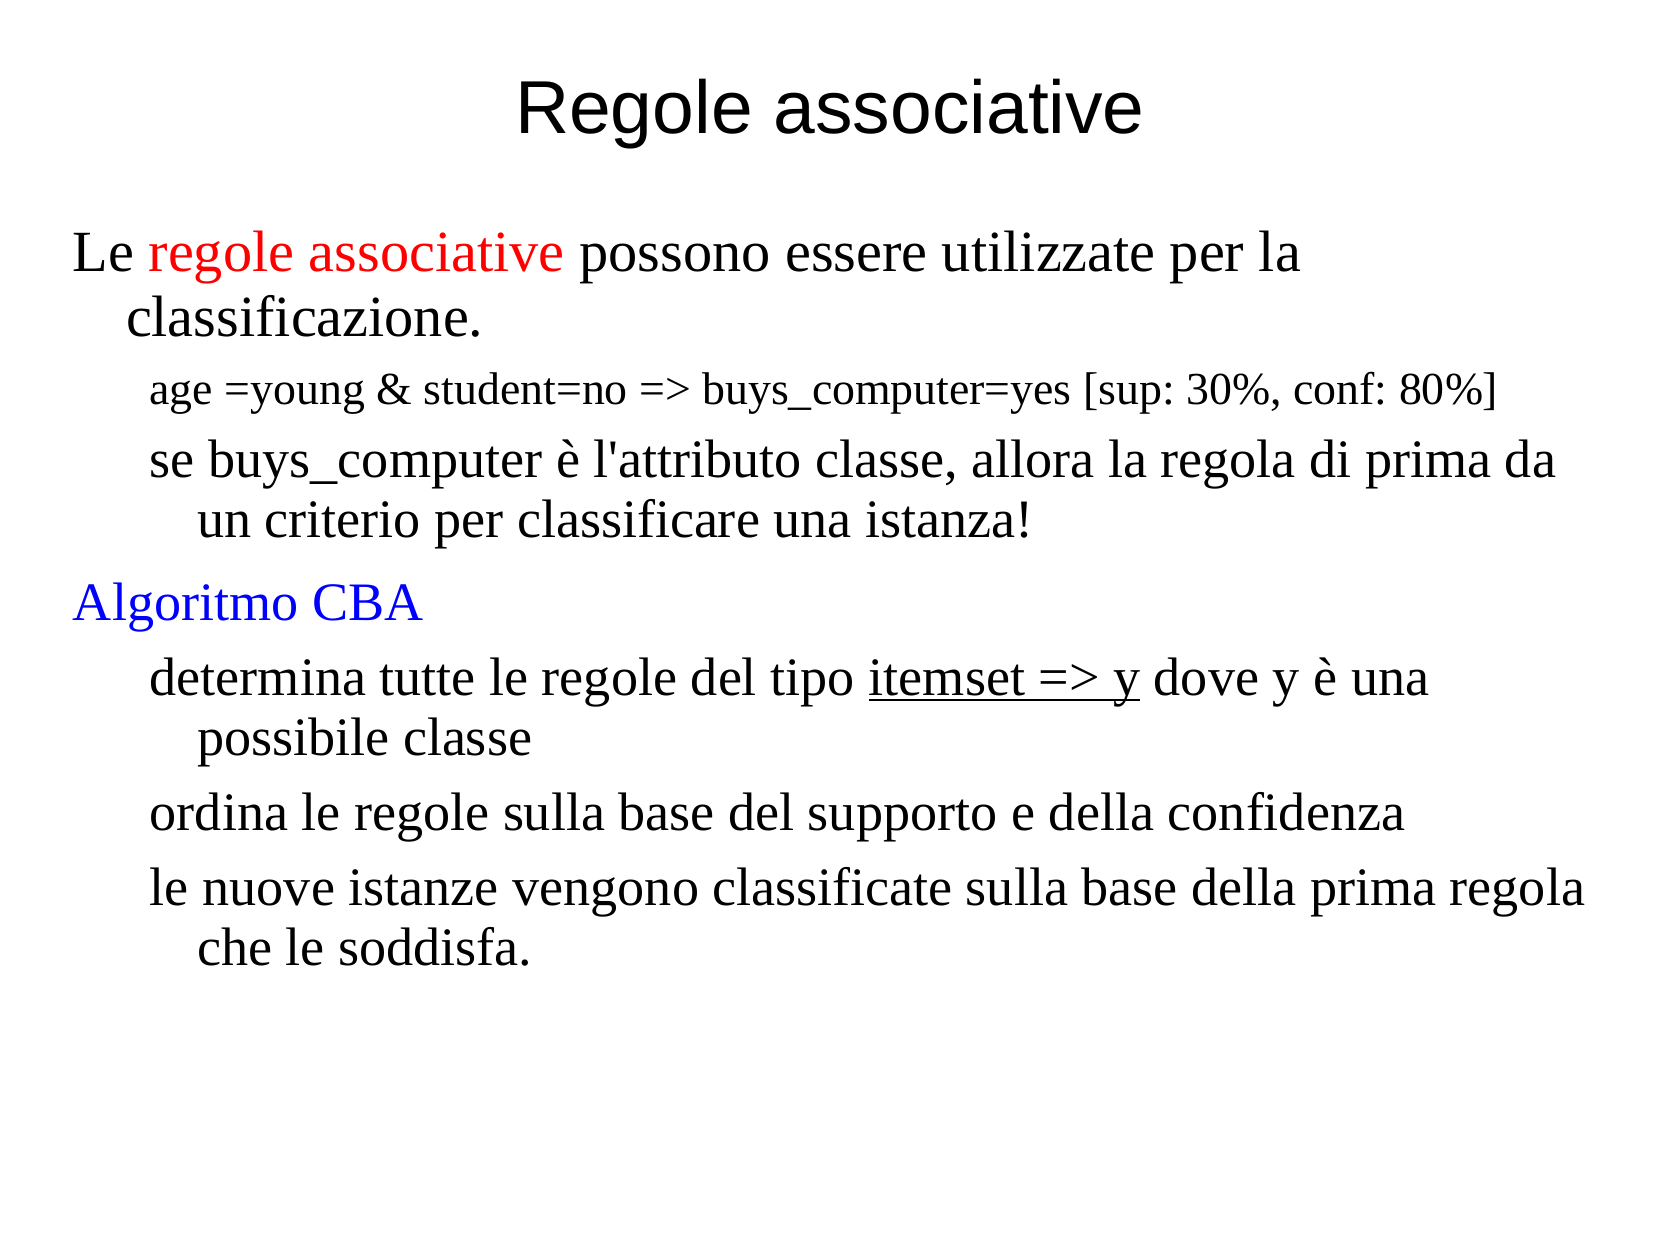

# Regole associative
Le regole associative possono essere utilizzate per la classificazione.
age =young & student=no => buys_computer=yes [sup: 30%, conf: 80%]
se buys_computer è l'attributo classe, allora la regola di prima da un criterio per classificare una istanza!
Algoritmo CBA
determina tutte le regole del tipo itemset => y dove y è una possibile classe
ordina le regole sulla base del supporto e della confidenza
le nuove istanze vengono classificate sulla base della prima regola che le soddisfa.